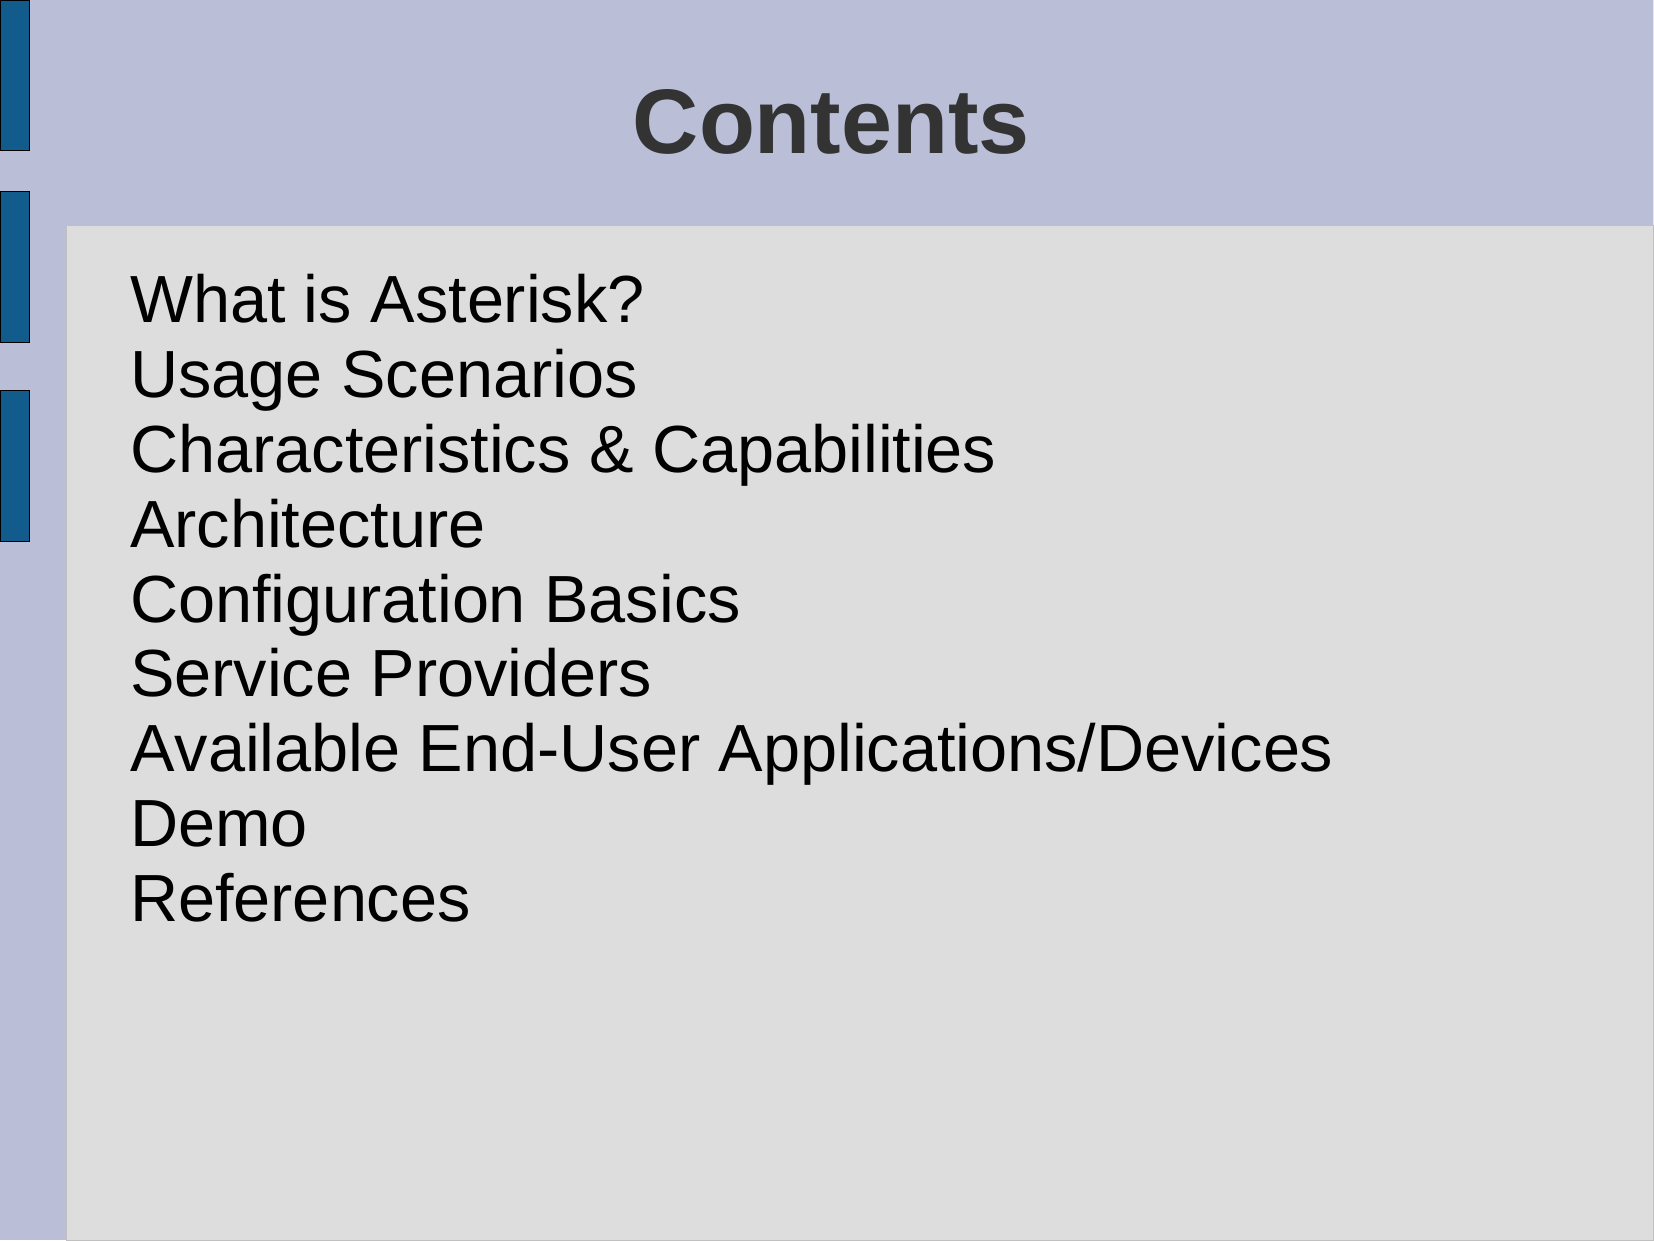

# Contents
What is Asterisk?
Usage Scenarios
Characteristics & Capabilities
Architecture
Configuration Basics
Service Providers
Available End-User Applications/Devices
Demo
References